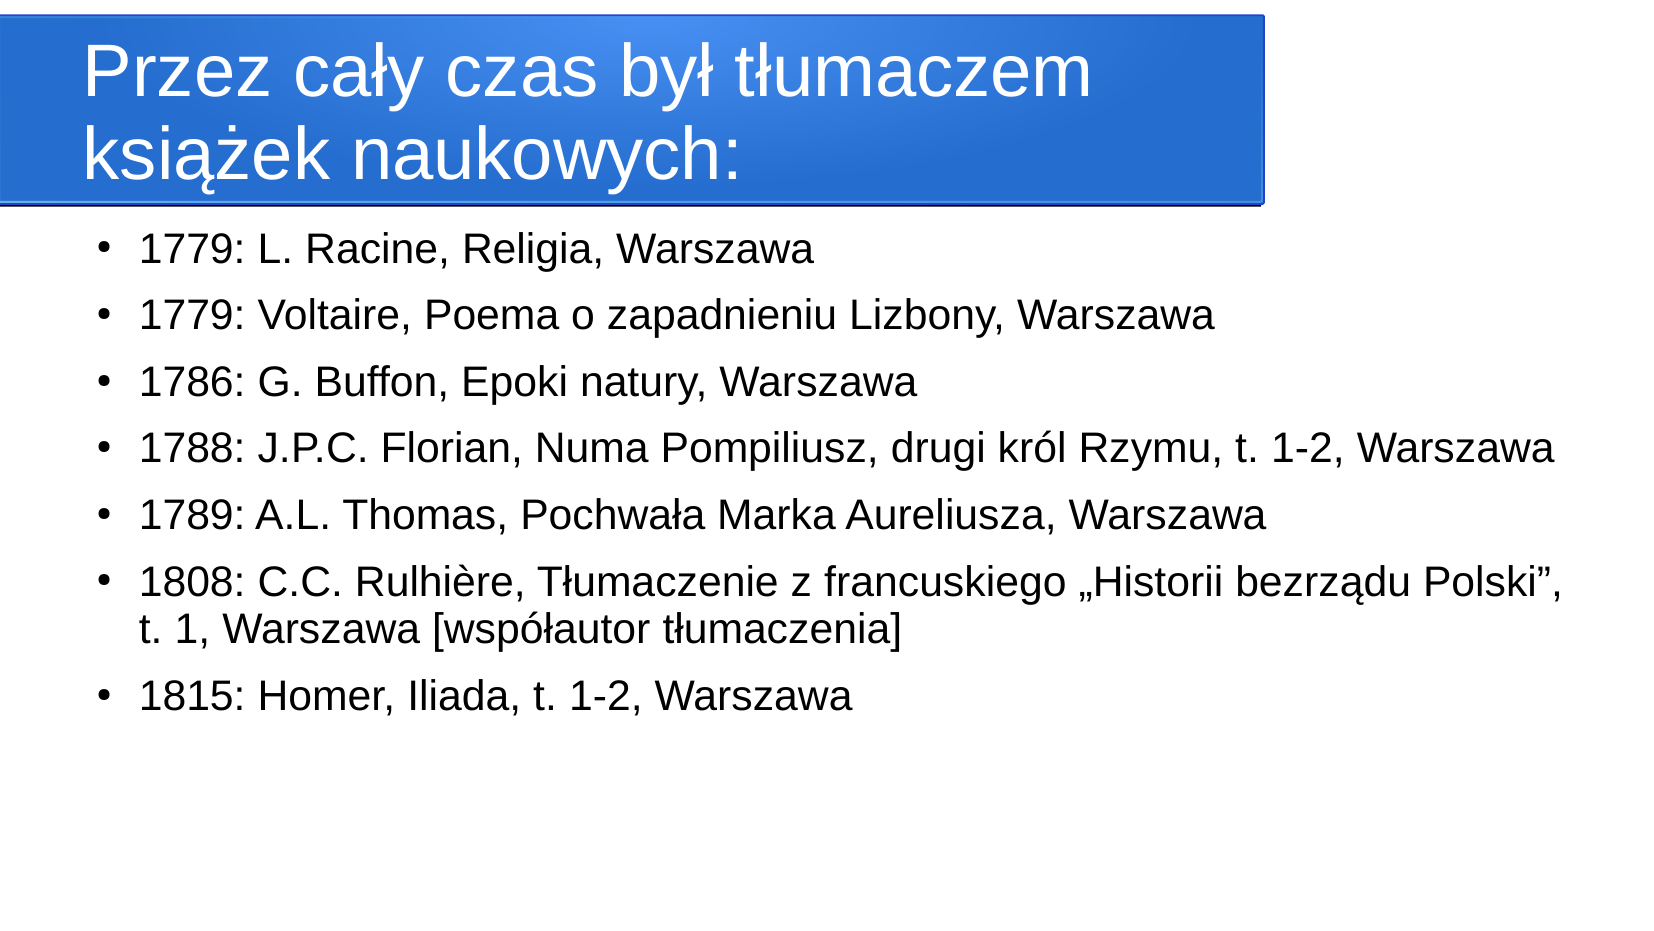

# Przez cały czas był tłumaczem książek naukowych:
1779: L. Racine, Religia, Warszawa
1779: Voltaire, Poema o zapadnieniu Lizbony, Warszawa
1786: G. Buffon, Epoki natury, Warszawa
1788: J.P.C. Florian, Numa Pompiliusz, drugi król Rzymu, t. 1-2, Warszawa
1789: A.L. Thomas, Pochwała Marka Aureliusza, Warszawa
1808: C.C. Rulhière, Tłumaczenie z francuskiego „Historii bezrządu Polski”, t. 1, Warszawa [współautor tłumaczenia]
1815: Homer, Iliada, t. 1-2, Warszawa